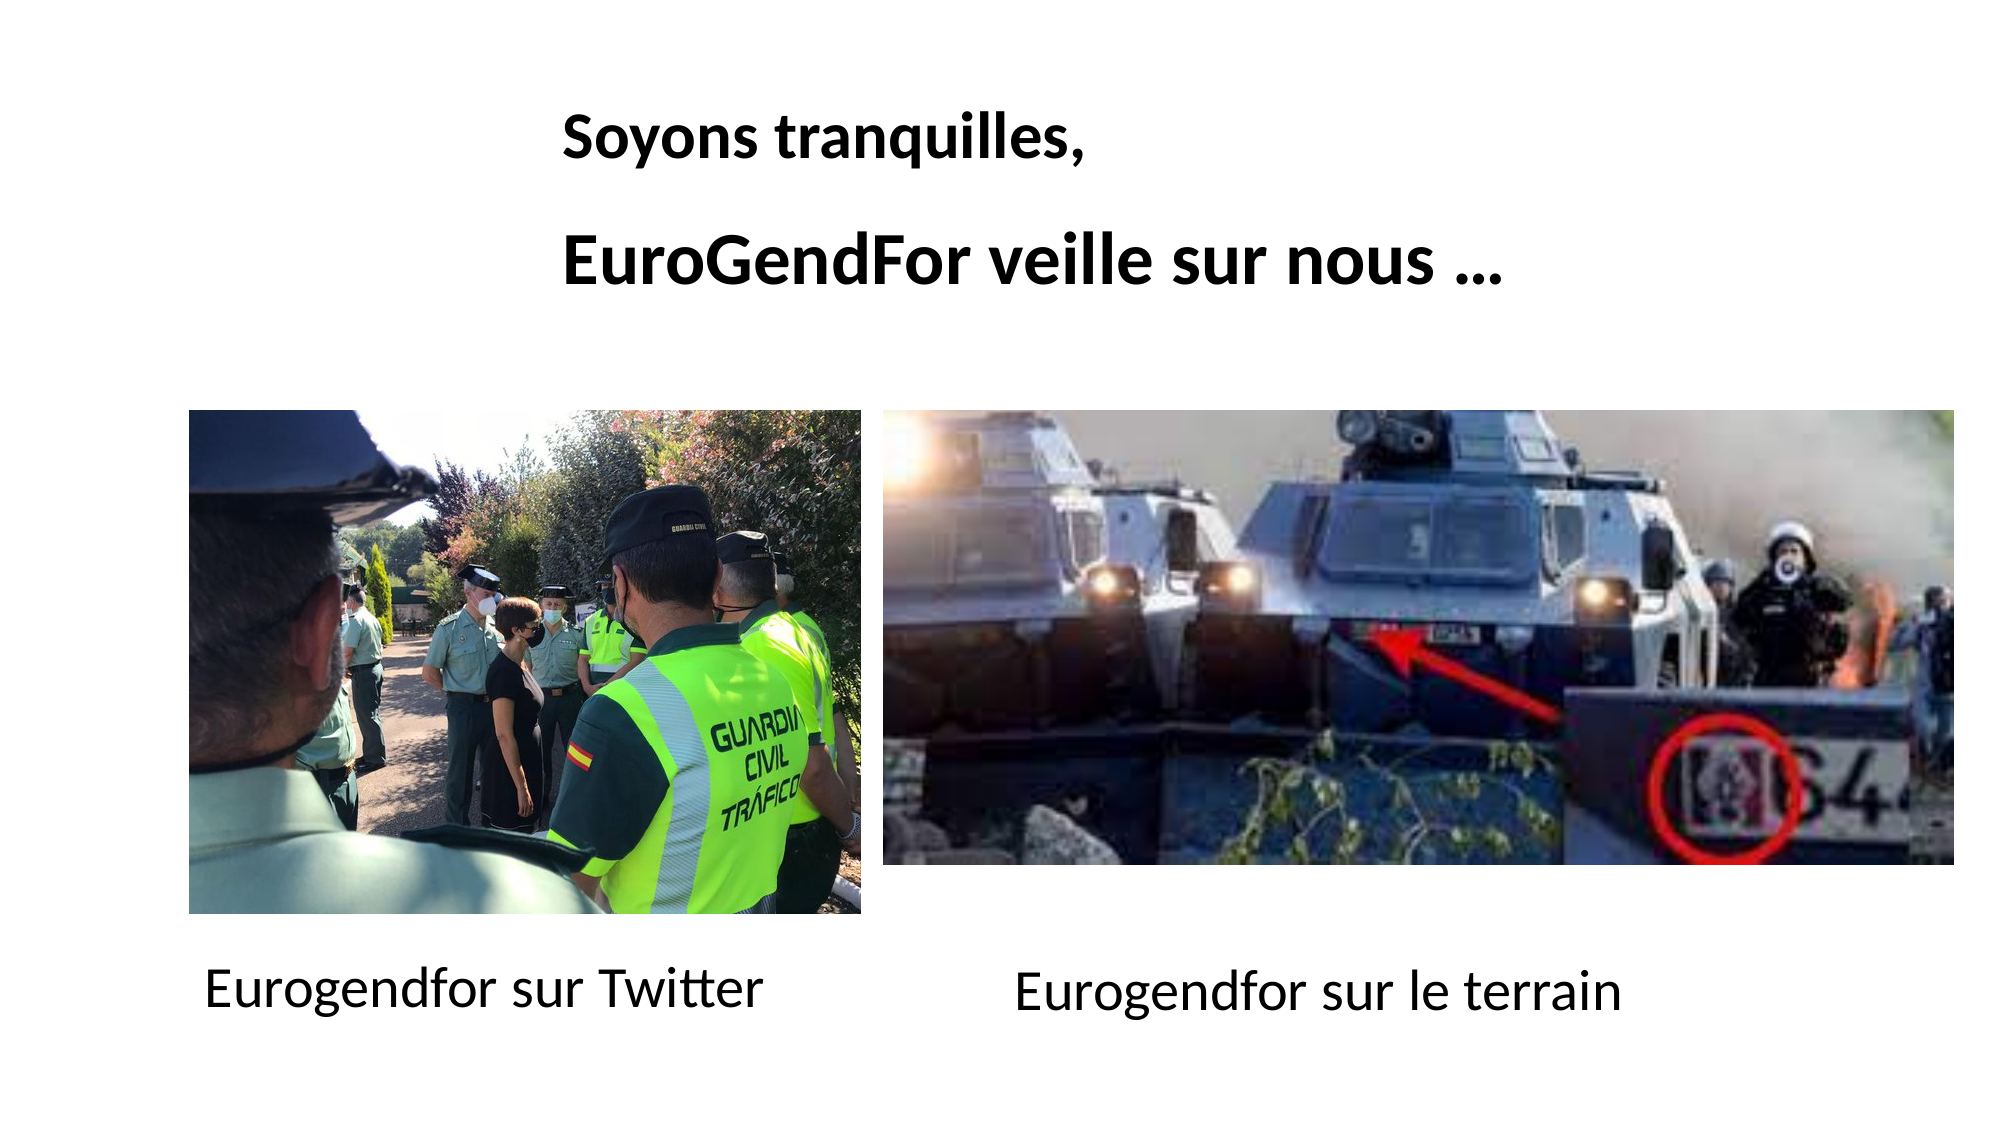

Soyons tranquilles,
EuroGendFor veille sur nous …
# Eurogendfor sur Twitter
Eurogendfor sur le terrain